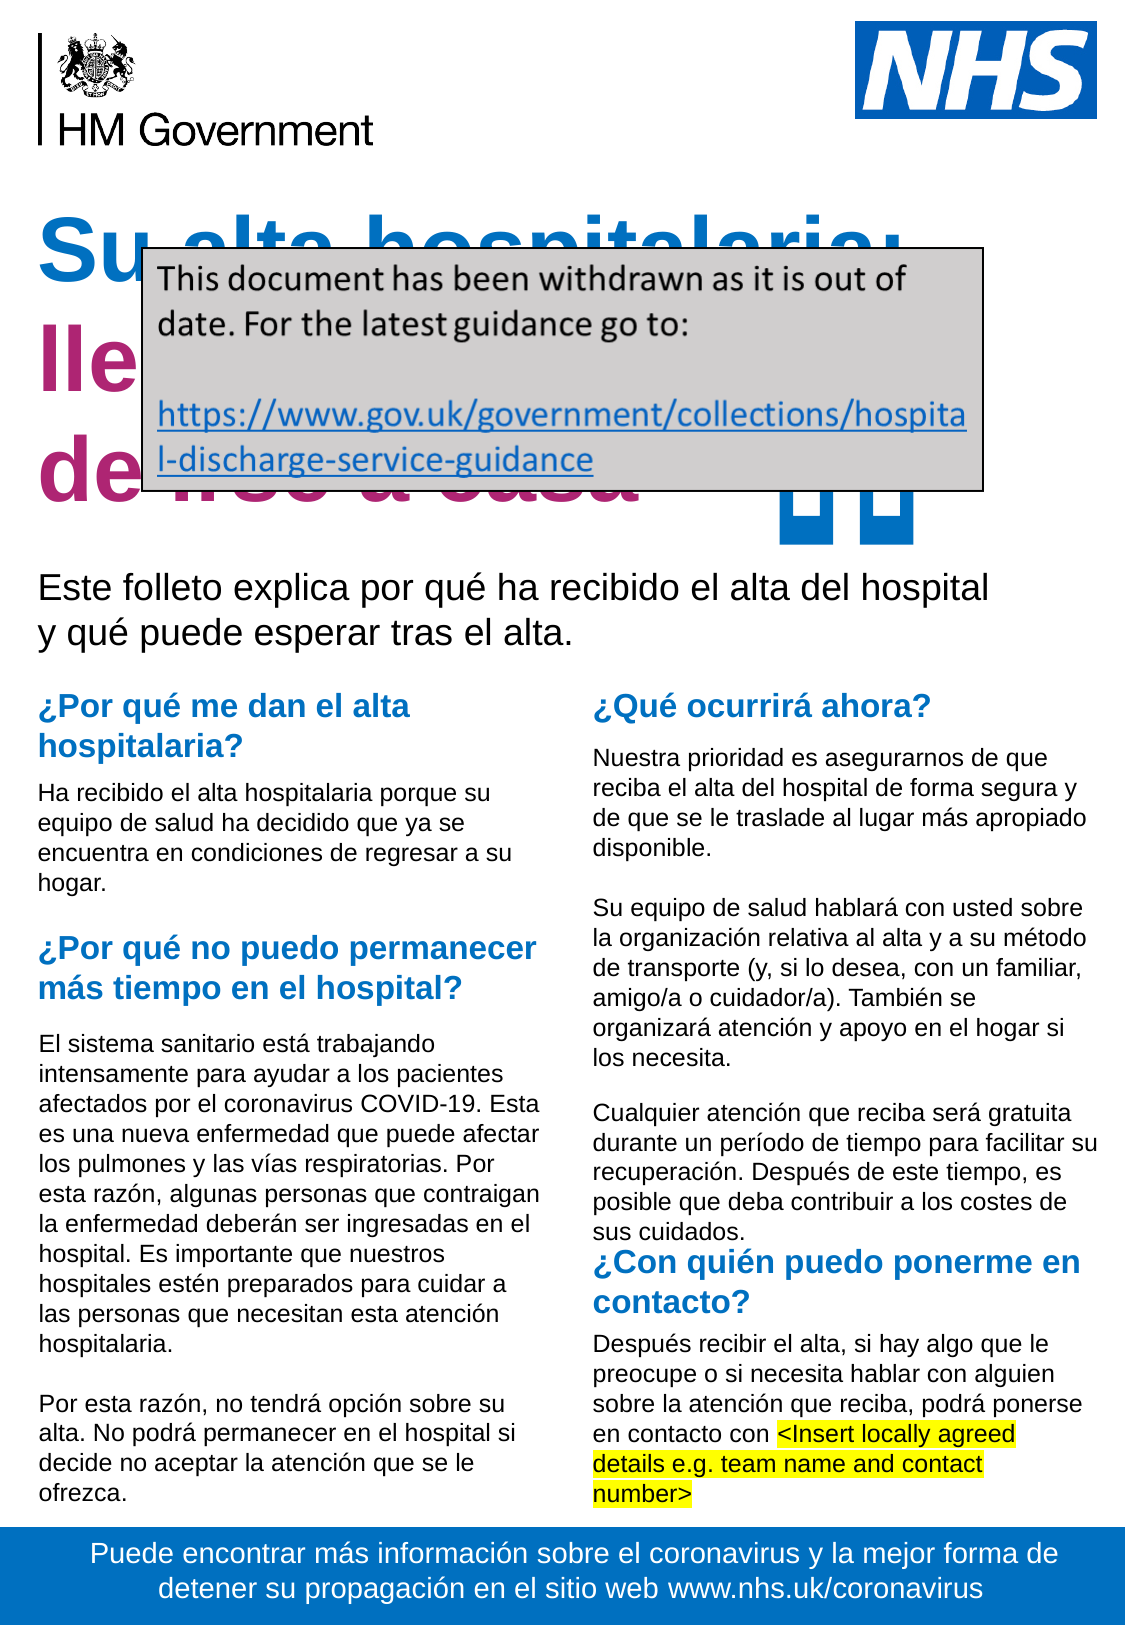

Su alta hospitalaria: llegó el momento
de irse a casa
Este folleto explica por qué ha recibido el alta del hospital
y qué puede esperar tras el alta.
¿Por qué me dan el alta hospitalaria?
Ha recibido el alta hospitalaria porque su equipo de salud ha decidido que ya se encuentra en condiciones de regresar a su hogar.
¿Por qué no puedo permanecer más tiempo en el hospital?
¿Qué ocurrirá ahora?
Nuestra prioridad es asegurarnos de que reciba el alta del hospital de forma segura y de que se le traslade al lugar más apropiado disponible.
Su equipo de salud hablará con usted sobre la organización relativa al alta y a su método de transporte (y, si lo desea, con un familiar, amigo/a o cuidador/a). También se organizará atención y apoyo en el hogar si los necesita.
Cualquier atención que reciba será gratuita durante un período de tiempo para facilitar su recuperación. Después de este tiempo, es posible que deba contribuir a los costes de sus cuidados.
El sistema sanitario está trabajando intensamente para ayudar a los pacientes afectados por el coronavirus COVID-19. Esta es una nueva enfermedad que puede afectar los pulmones y las vías respiratorias. Por esta razón, algunas personas que contraigan la enfermedad deberán ser ingresadas en el hospital. Es importante que nuestros hospitales estén preparados para cuidar a las personas que necesitan esta atención hospitalaria.
Por esta razón, no tendrá opción sobre su alta. No podrá permanecer en el hospital si decide no aceptar la atención que se le ofrezca.
¿Con quién puedo ponerme en contacto?
Después recibir el alta, si hay algo que le preocupe o si necesita hablar con alguien sobre la atención que reciba, podrá ponerse en contacto con <Insert locally agreed details e.g. team name and contact number>